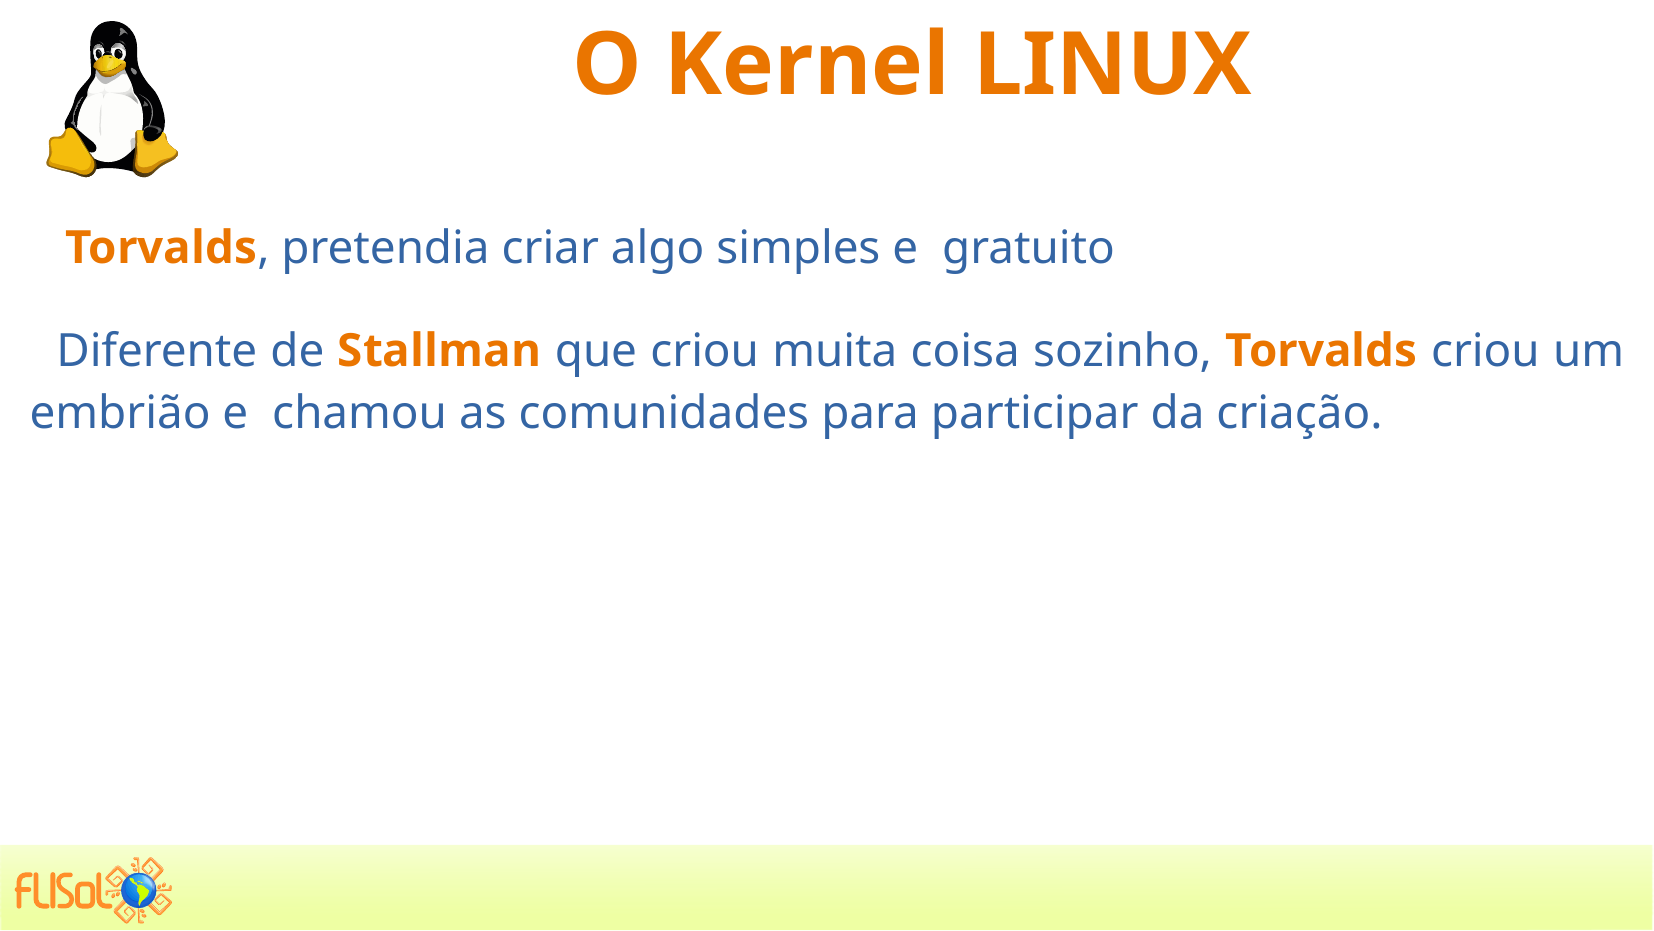

O Kernel LINUX
 Torvalds, pretendia criar algo simples e gratuito
 Diferente de Stallman que criou muita coisa sozinho, Torvalds criou um embrião e chamou as comunidades para participar da criação.